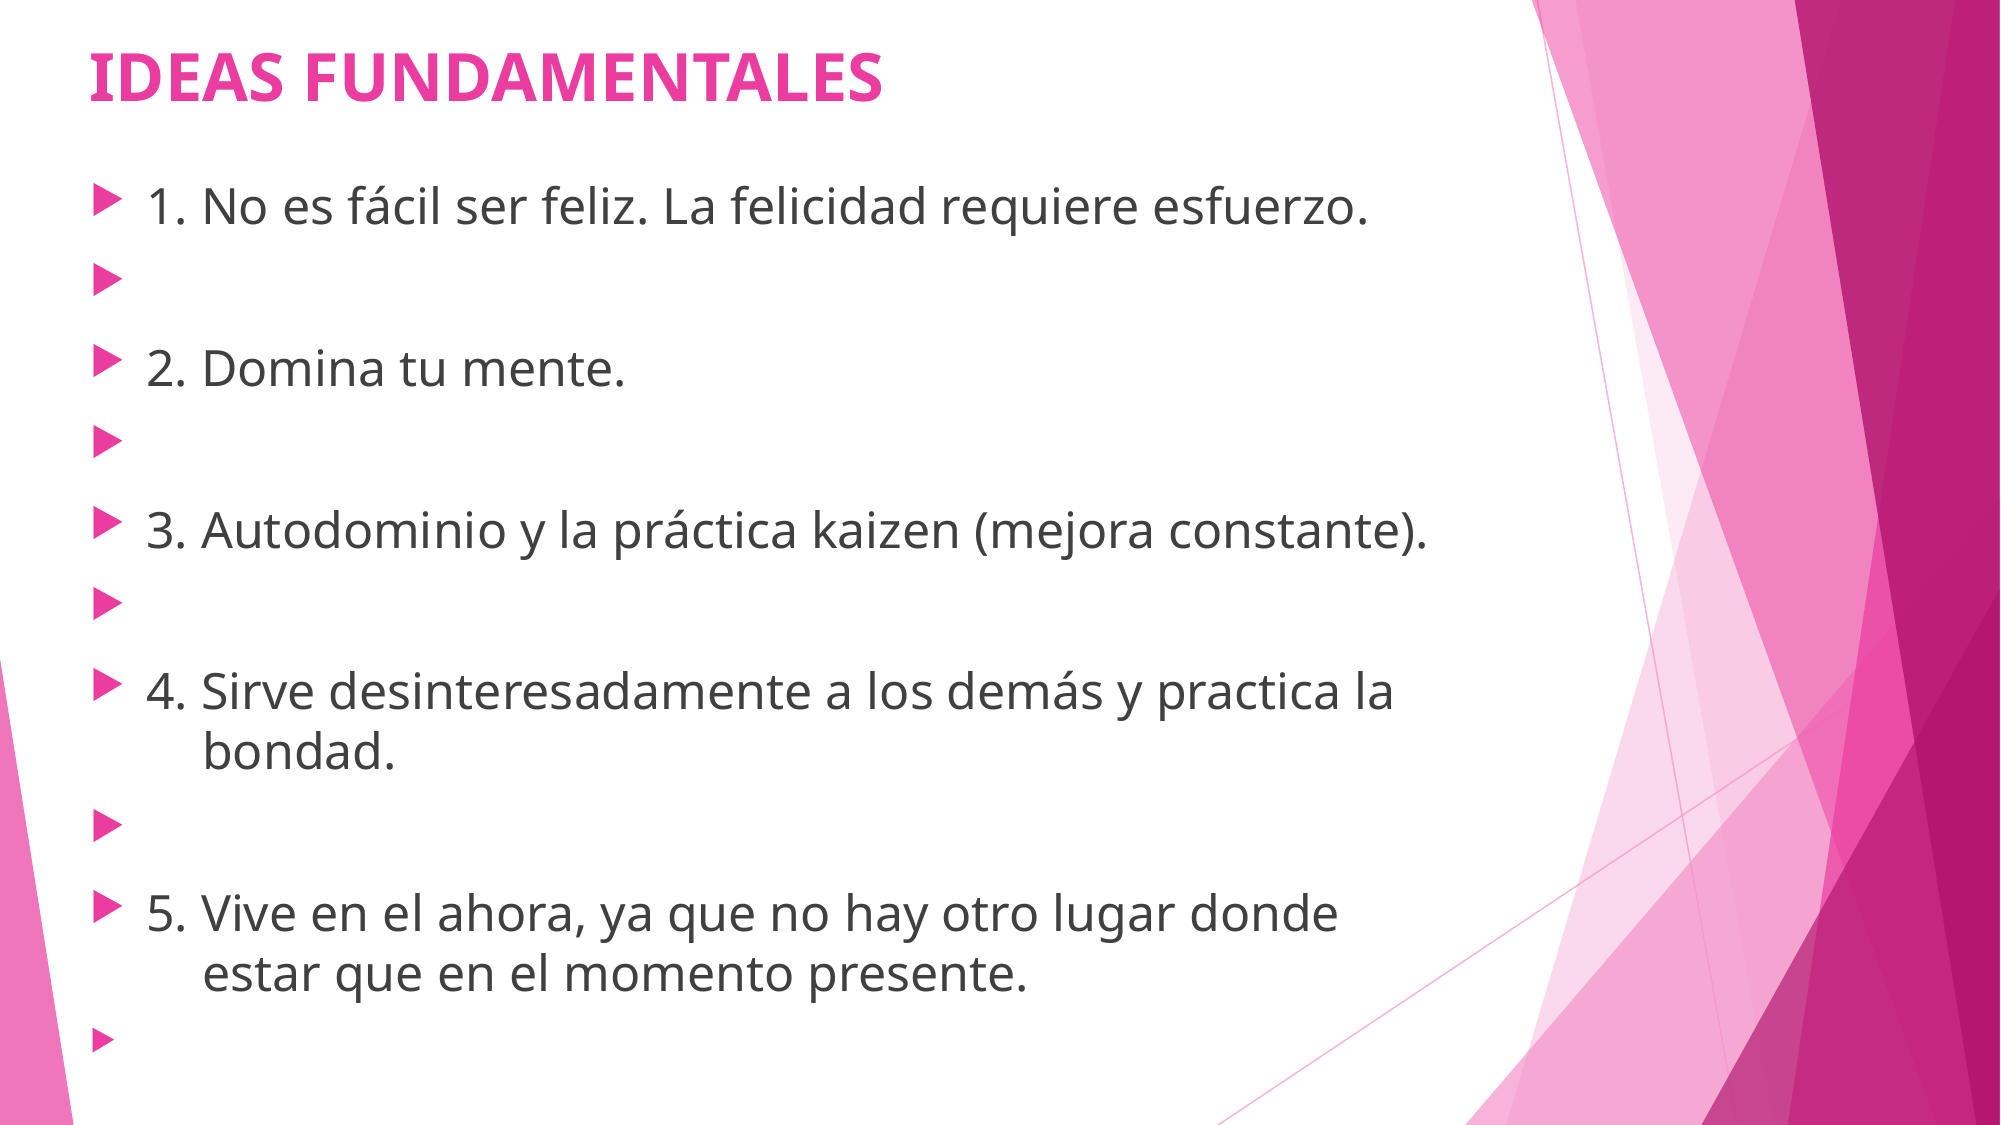

# IDEAS FUNDAMENTALES
1. No es fácil ser feliz. La felicidad requiere esfuerzo.
2. Domina tu mente.
3. Autodominio y la práctica kaizen (mejora constante).
4. Sirve desinteresadamente a los demás y practica la bondad.
5. Vive en el ahora, ya que no hay otro lugar donde estar que en el momento presente.